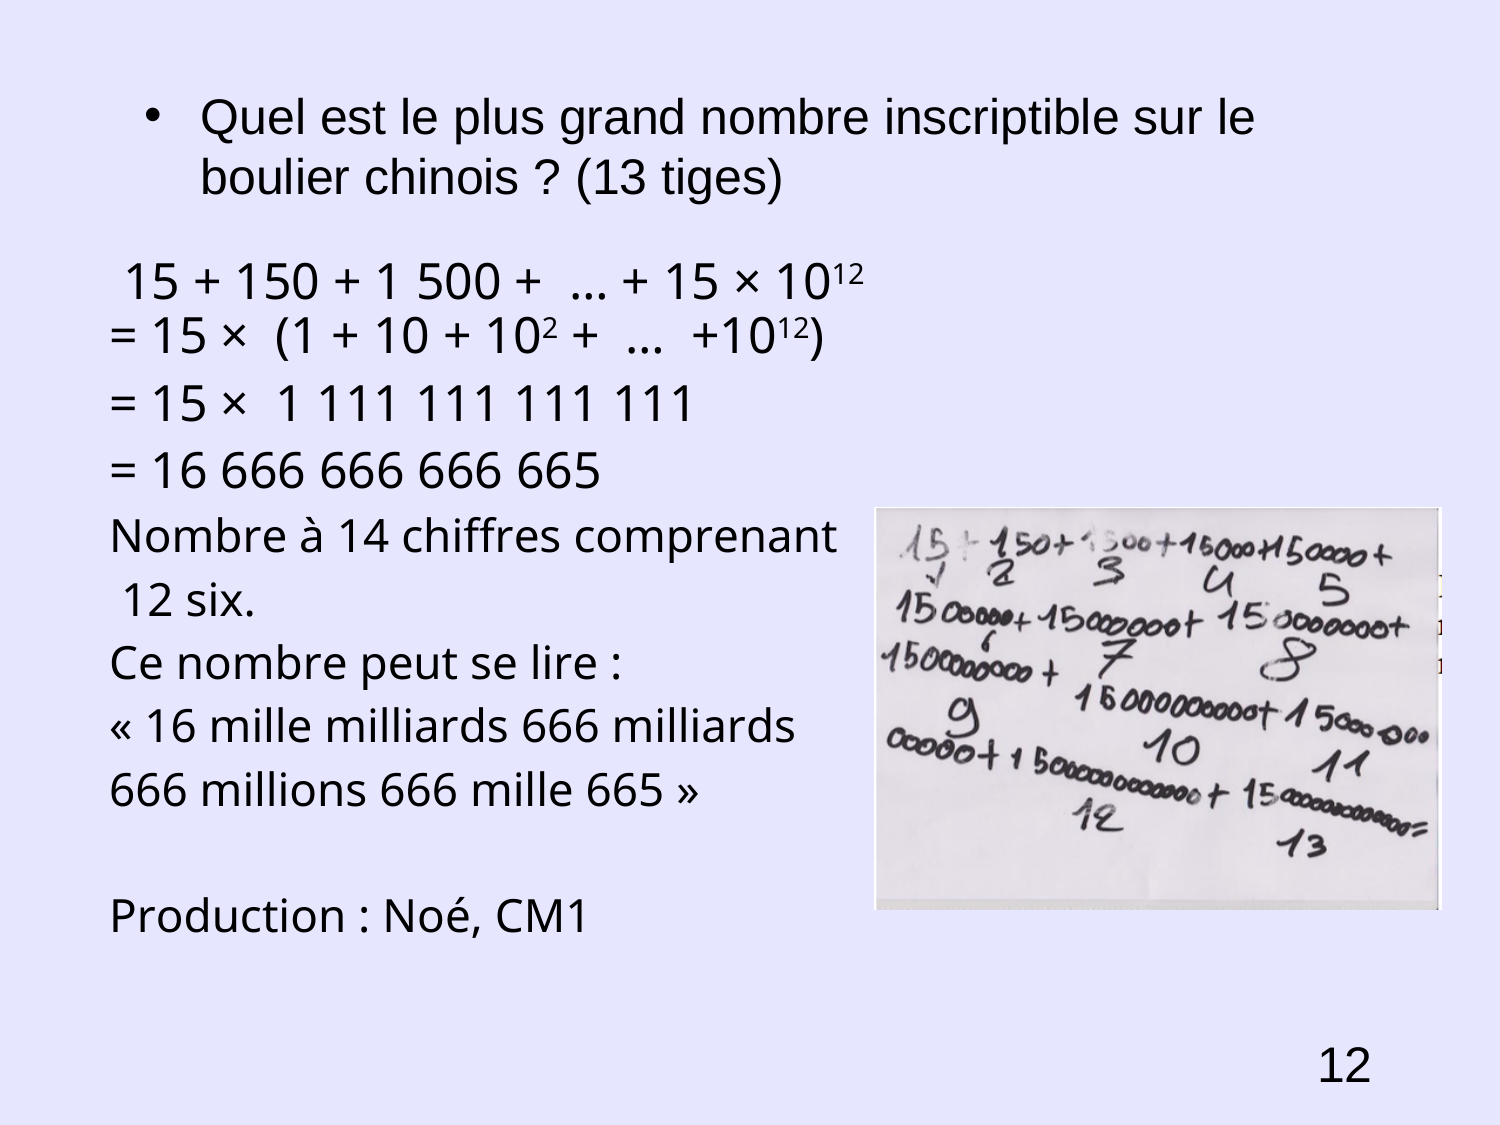

# Quel est le plus grand nombre inscriptible sur le boulier chinois ? (13 tiges)
 15 + 150 + 1 500 + … + 15 × 1012
= 15 × (1 + 10 + 102 + … +1012)
= 15 × 1 111 111 111 111
= 16 666 666 666 665
Nombre à 14 chiffres comprenant
 12 six.
Ce nombre peut se lire :
« 16 mille milliards 666 milliards
666 millions 666 mille 665 »
Production : Noé, CM1
12